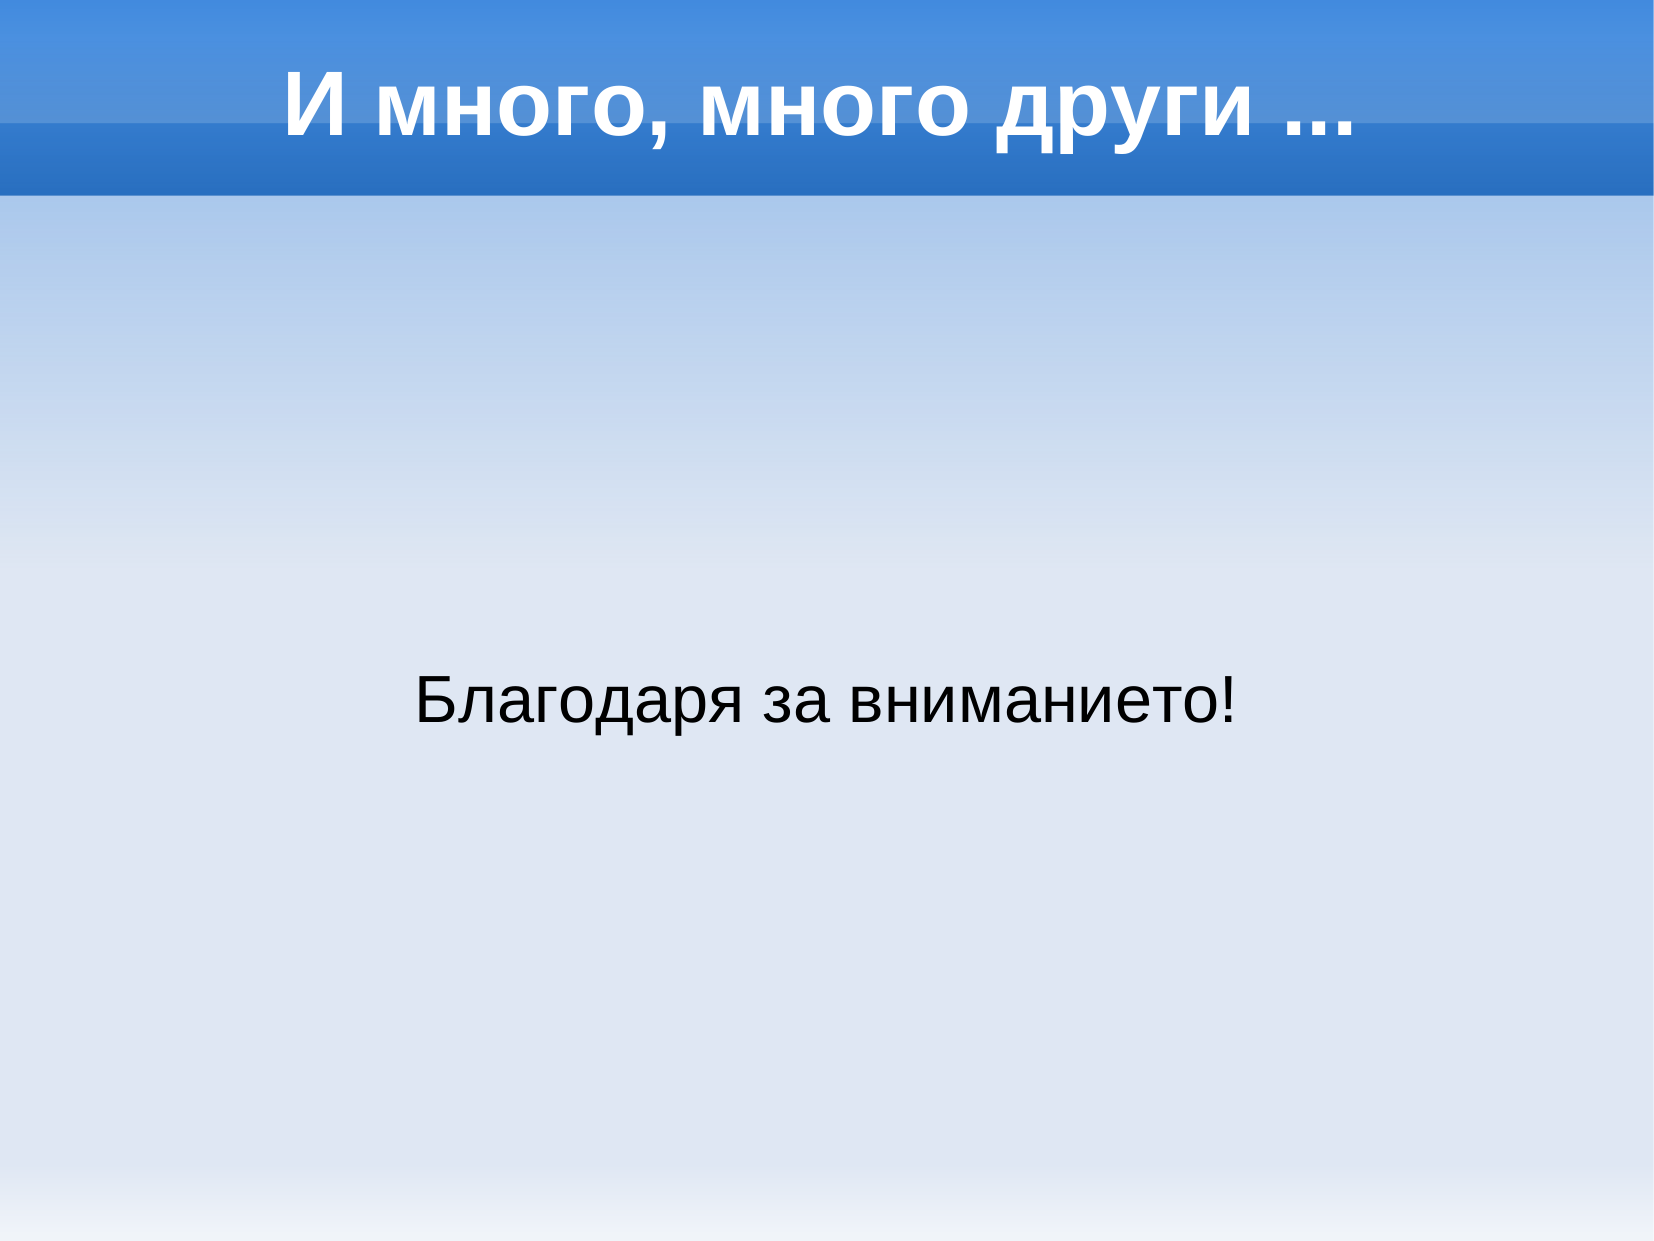

# И много, много други ...
Благодаря за вниманието!